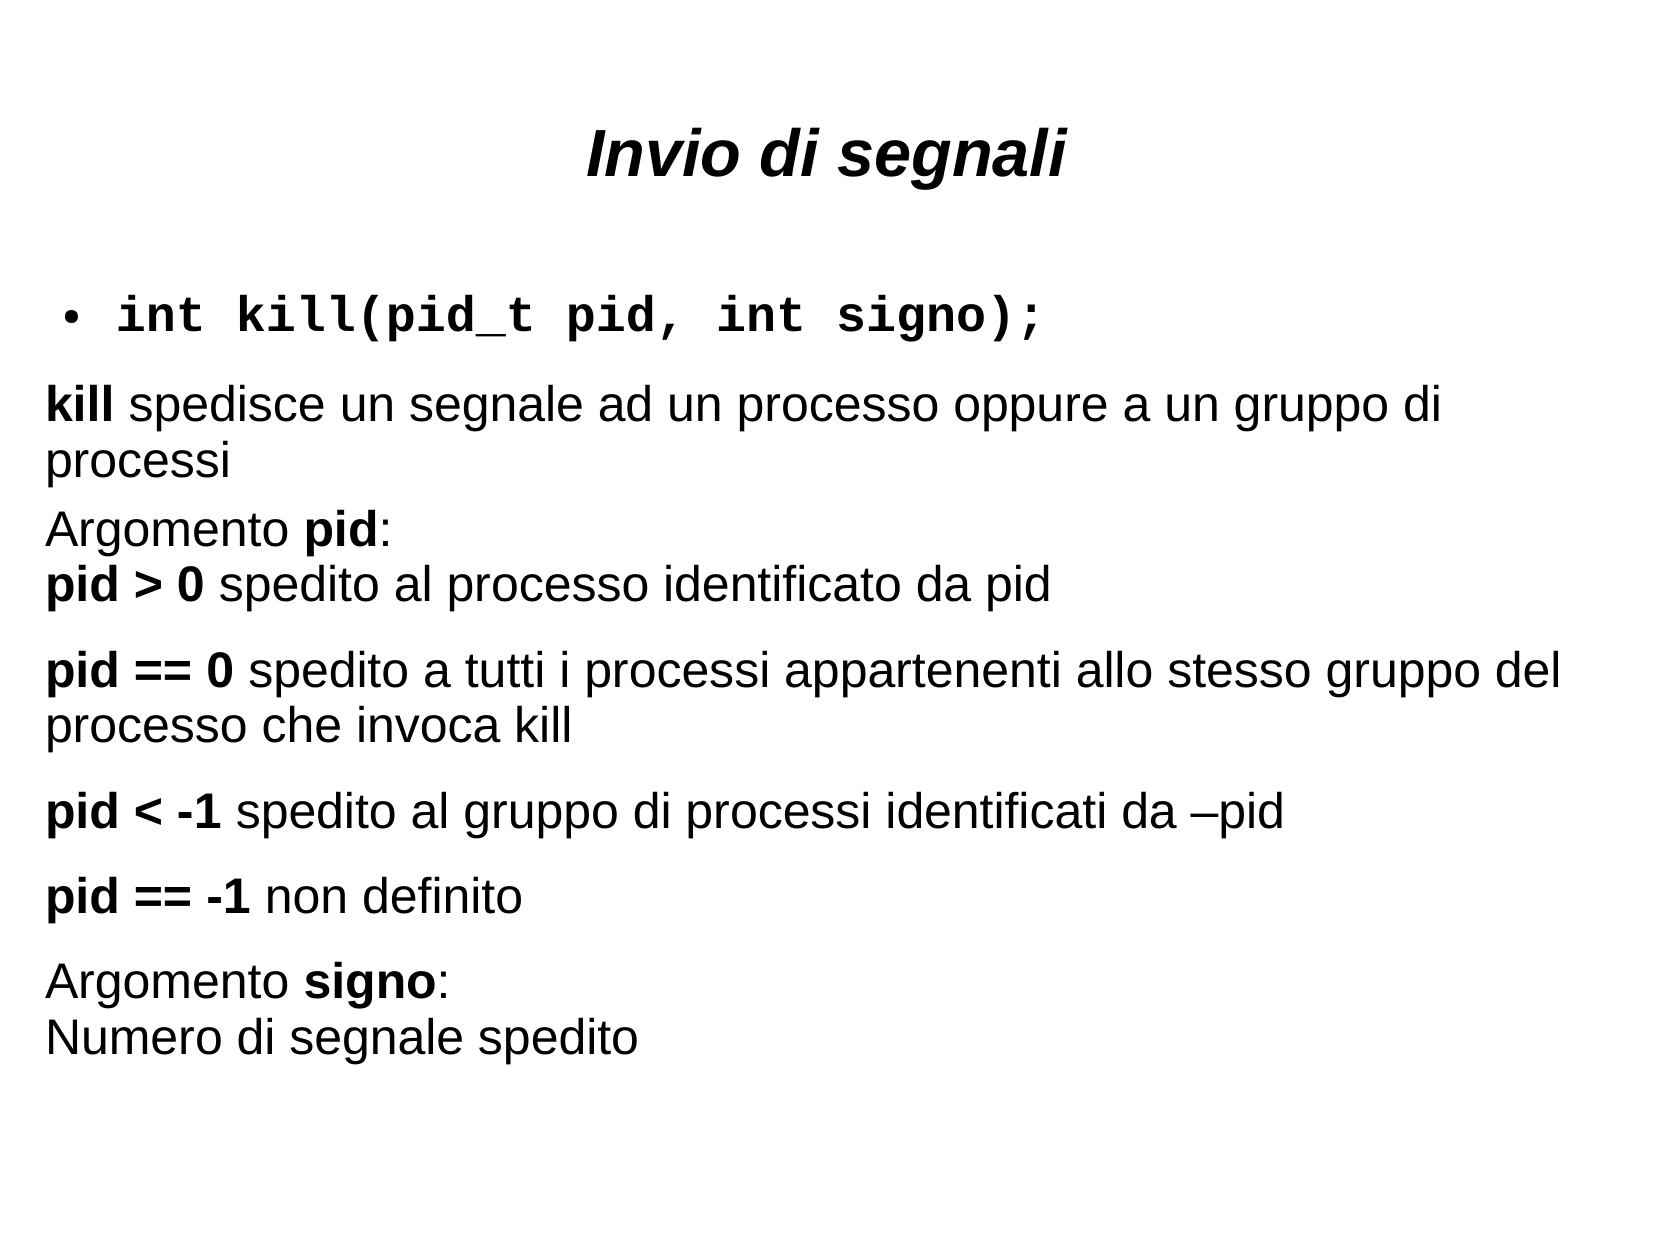

# Invio di segnali
int kill(pid_t pid, int signo);
kill spedisce un segnale ad un processo oppure a un gruppo di processi
Argomento pid:
pid > 0 spedito al processo identificato da pid
pid == 0 spedito a tutti i processi appartenenti allo stesso gruppo del processo che invoca kill
pid < -1 spedito al gruppo di processi identificati da –pid
pid == -1 non definito
Argomento signo:
Numero di segnale spedito